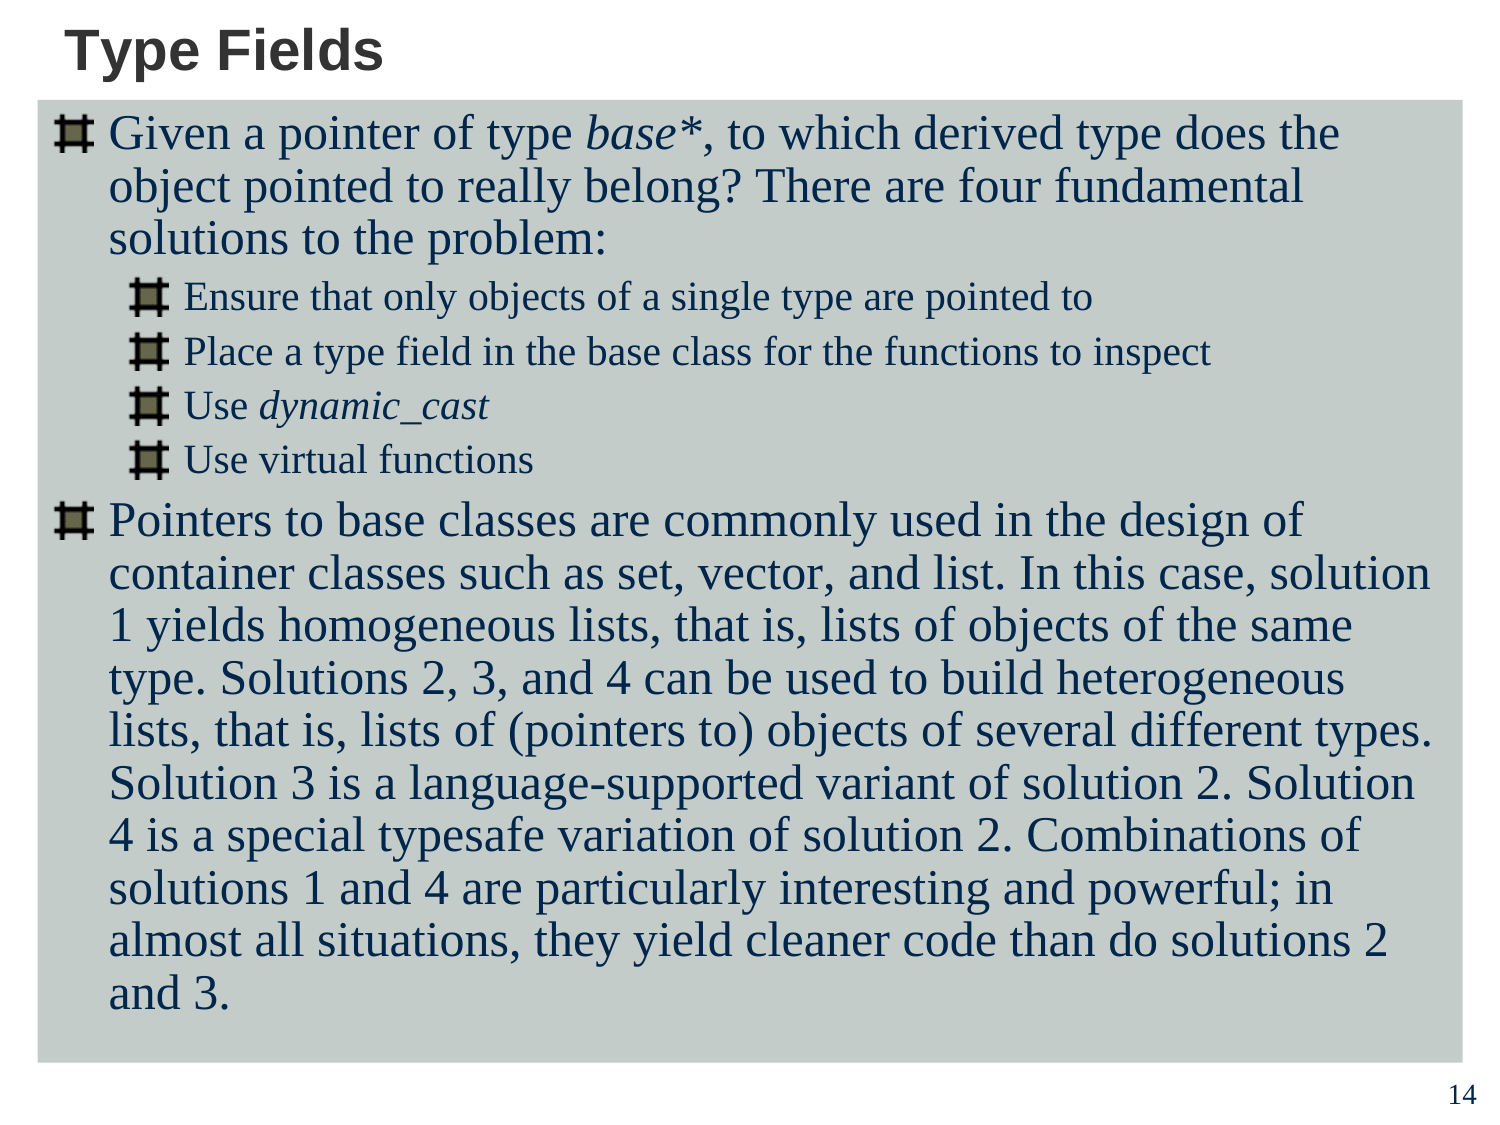

# Type Fields
Given a pointer of type base*, to which derived type does the object pointed to really belong? There are four fundamental solutions to the problem:
Ensure that only objects of a single type are pointed to
Place a type field in the base class for the functions to inspect
Use dynamic_cast
Use virtual functions
Pointers to base classes are commonly used in the design of container classes such as set, vector, and list. In this case, solution 1 yields homogeneous lists, that is, lists of objects of the same type. Solutions 2, 3, and 4 can be used to build heterogeneous lists, that is, lists of (pointers to) objects of several different types. Solution 3 is a language-supported variant of solution 2. Solution 4 is a special typesafe variation of solution 2. Combinations of solutions 1 and 4 are particularly interesting and powerful; in almost all situations, they yield cleaner code than do solutions 2 and 3.